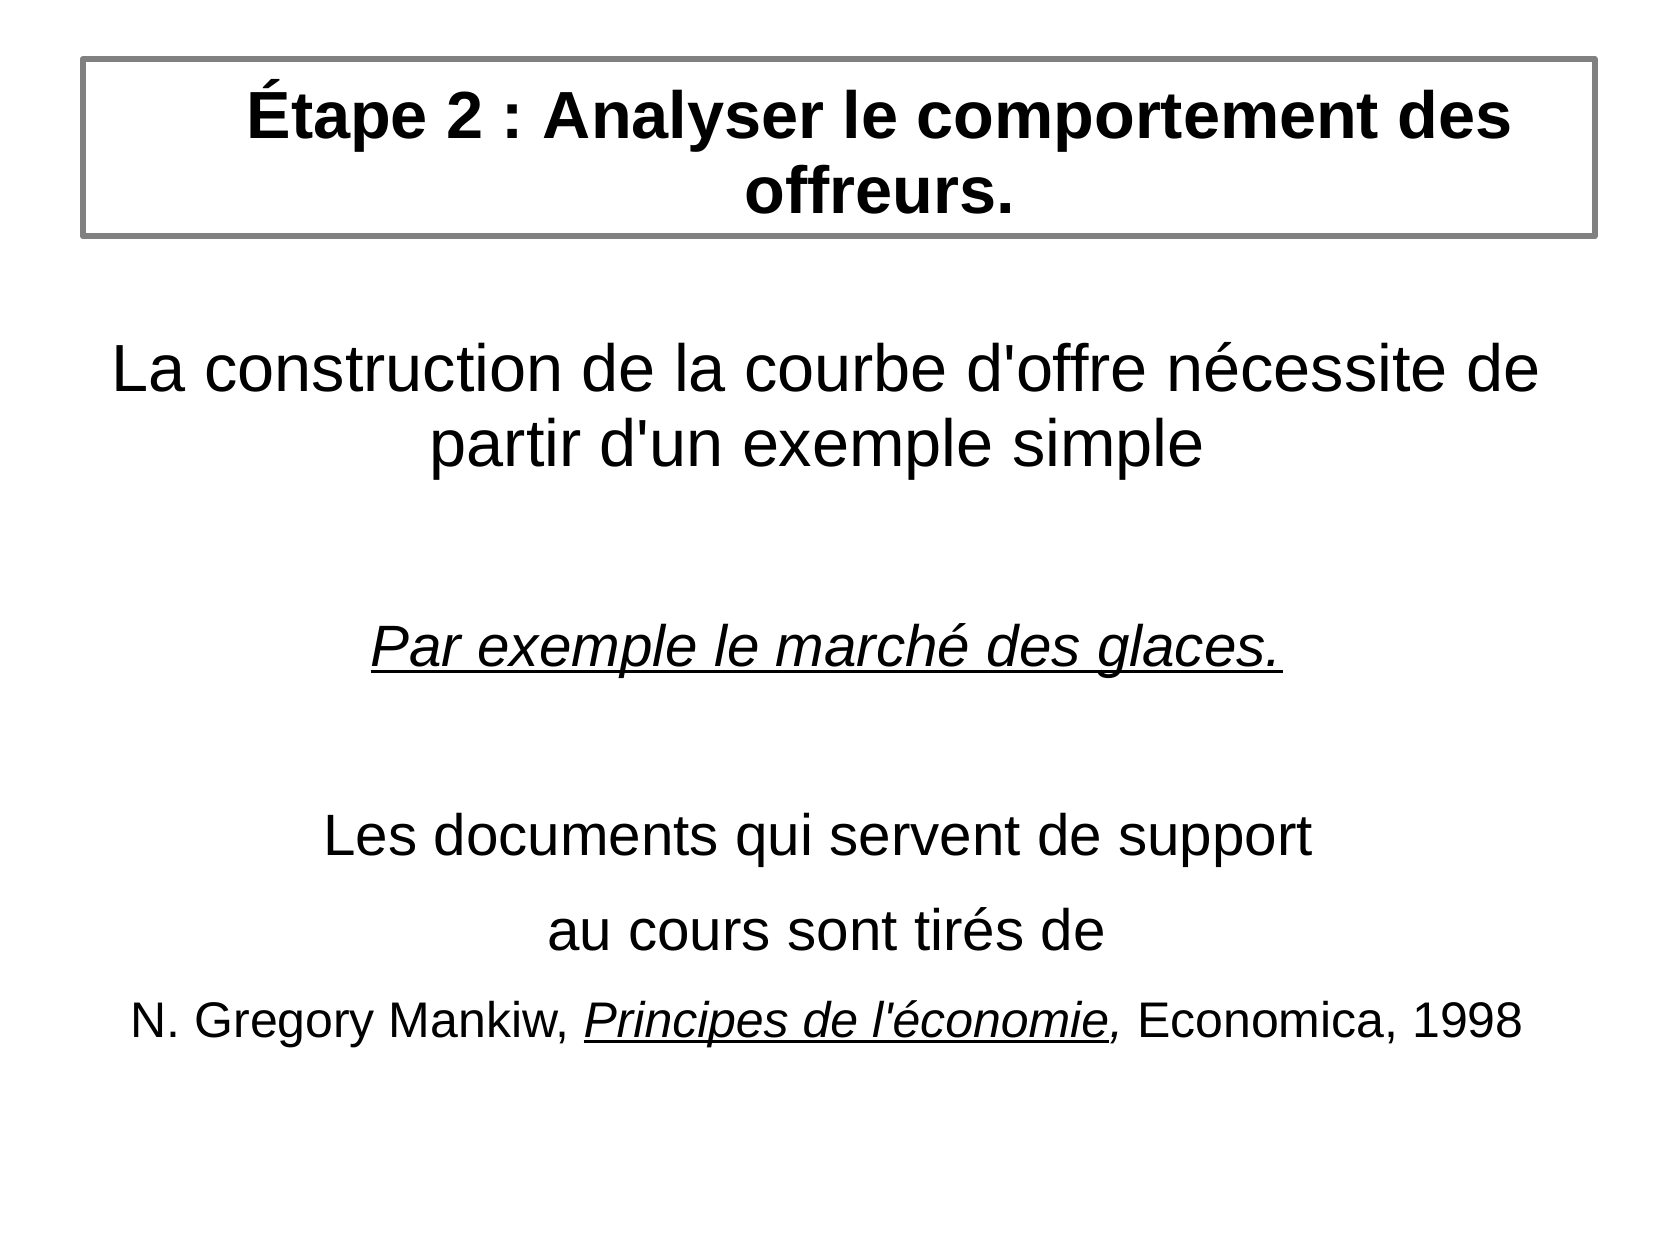

# Étape 2 : Analyser le comportement des offreurs.
La construction de la courbe d'offre nécessite de partir d'un exemple simple
Par exemple le marché des glaces.
Les documents qui servent de support
au cours sont tirés de
N. Gregory Mankiw, Principes de l'économie, Economica, 1998